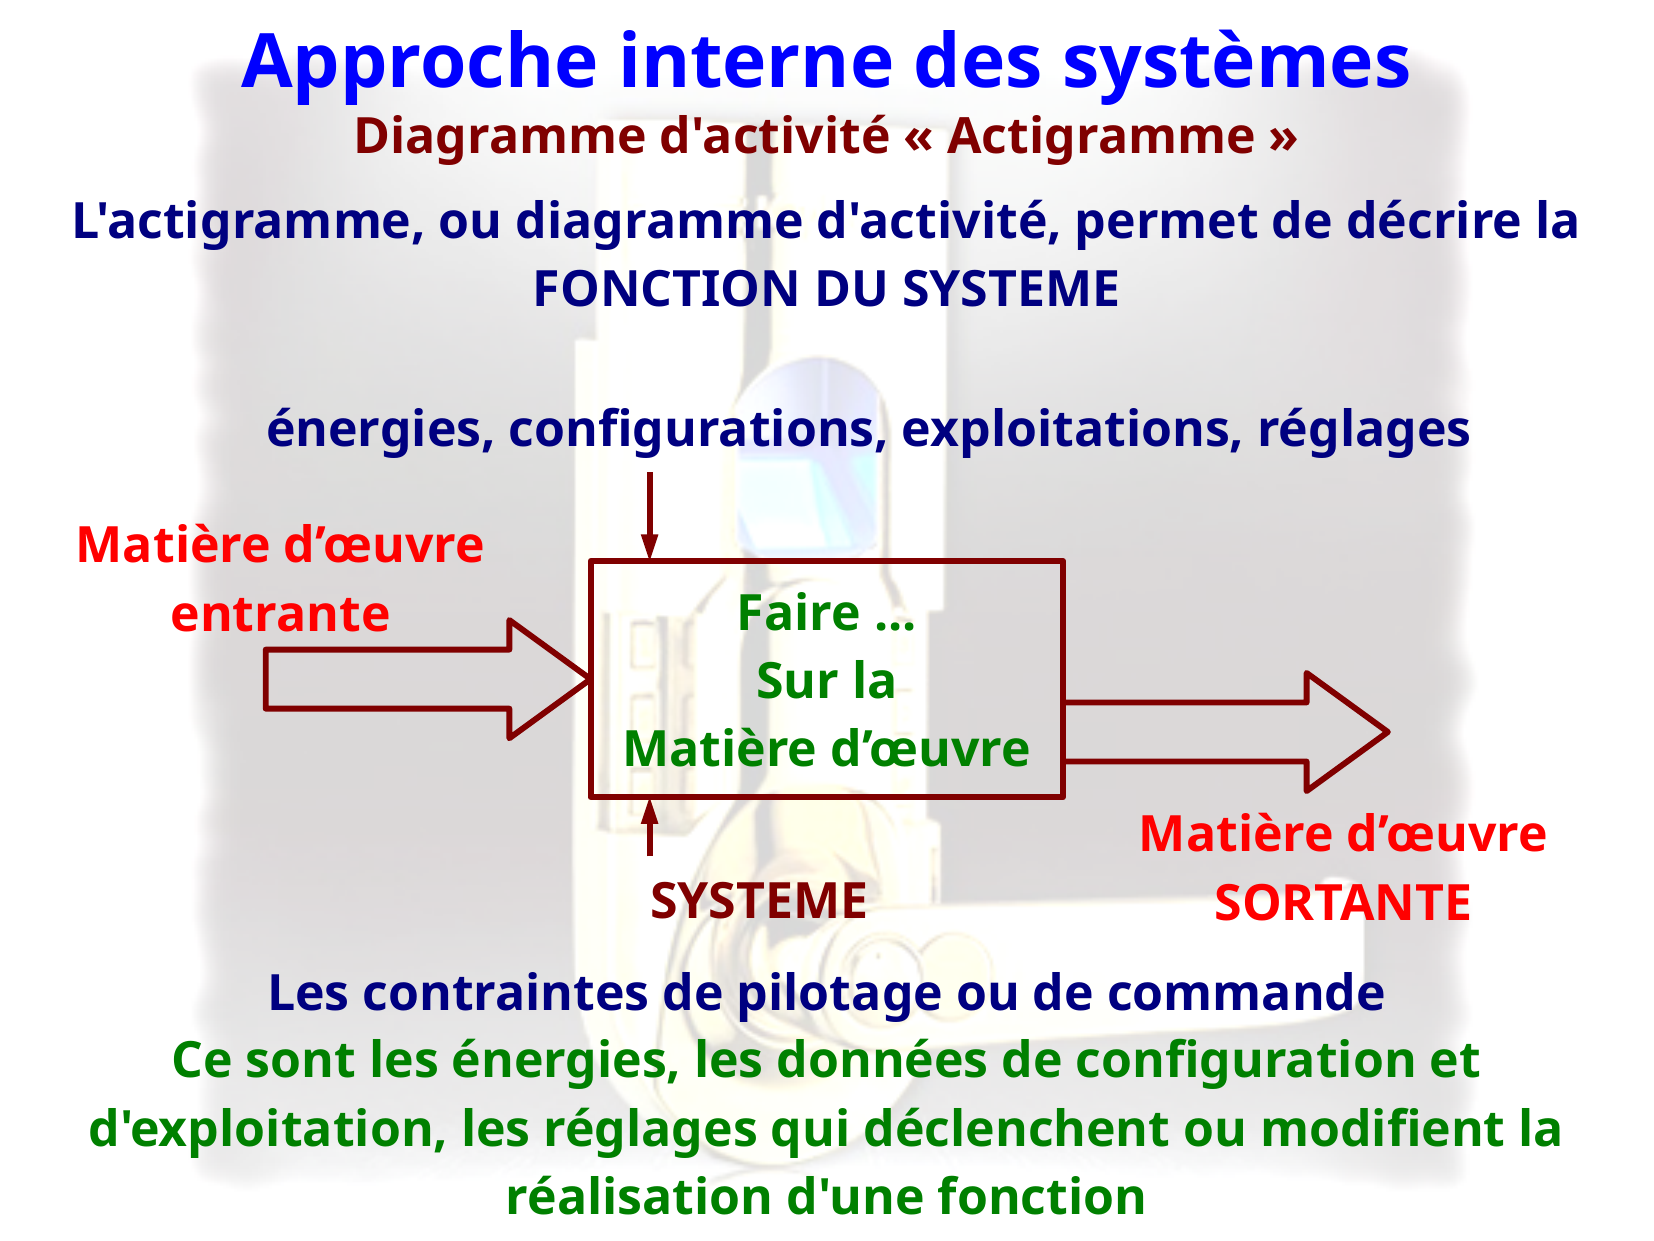

Diagramme d'activité « Actigramme »
L'actigramme, ou diagramme d'activité, permet de décrire la FONCTION DU SYSTEME
énergies, configurations, exploitations, réglages
Matière d’œuvre
entrante
Faire ...
Sur la
Matière d’œuvre
Matière d’œuvre
SORTANTE
SYSTEME
Les contraintes de pilotage ou de commande
Ce sont les énergies, les données de configuration et d'exploitation, les réglages qui déclenchent ou modifient la réalisation d'une fonction